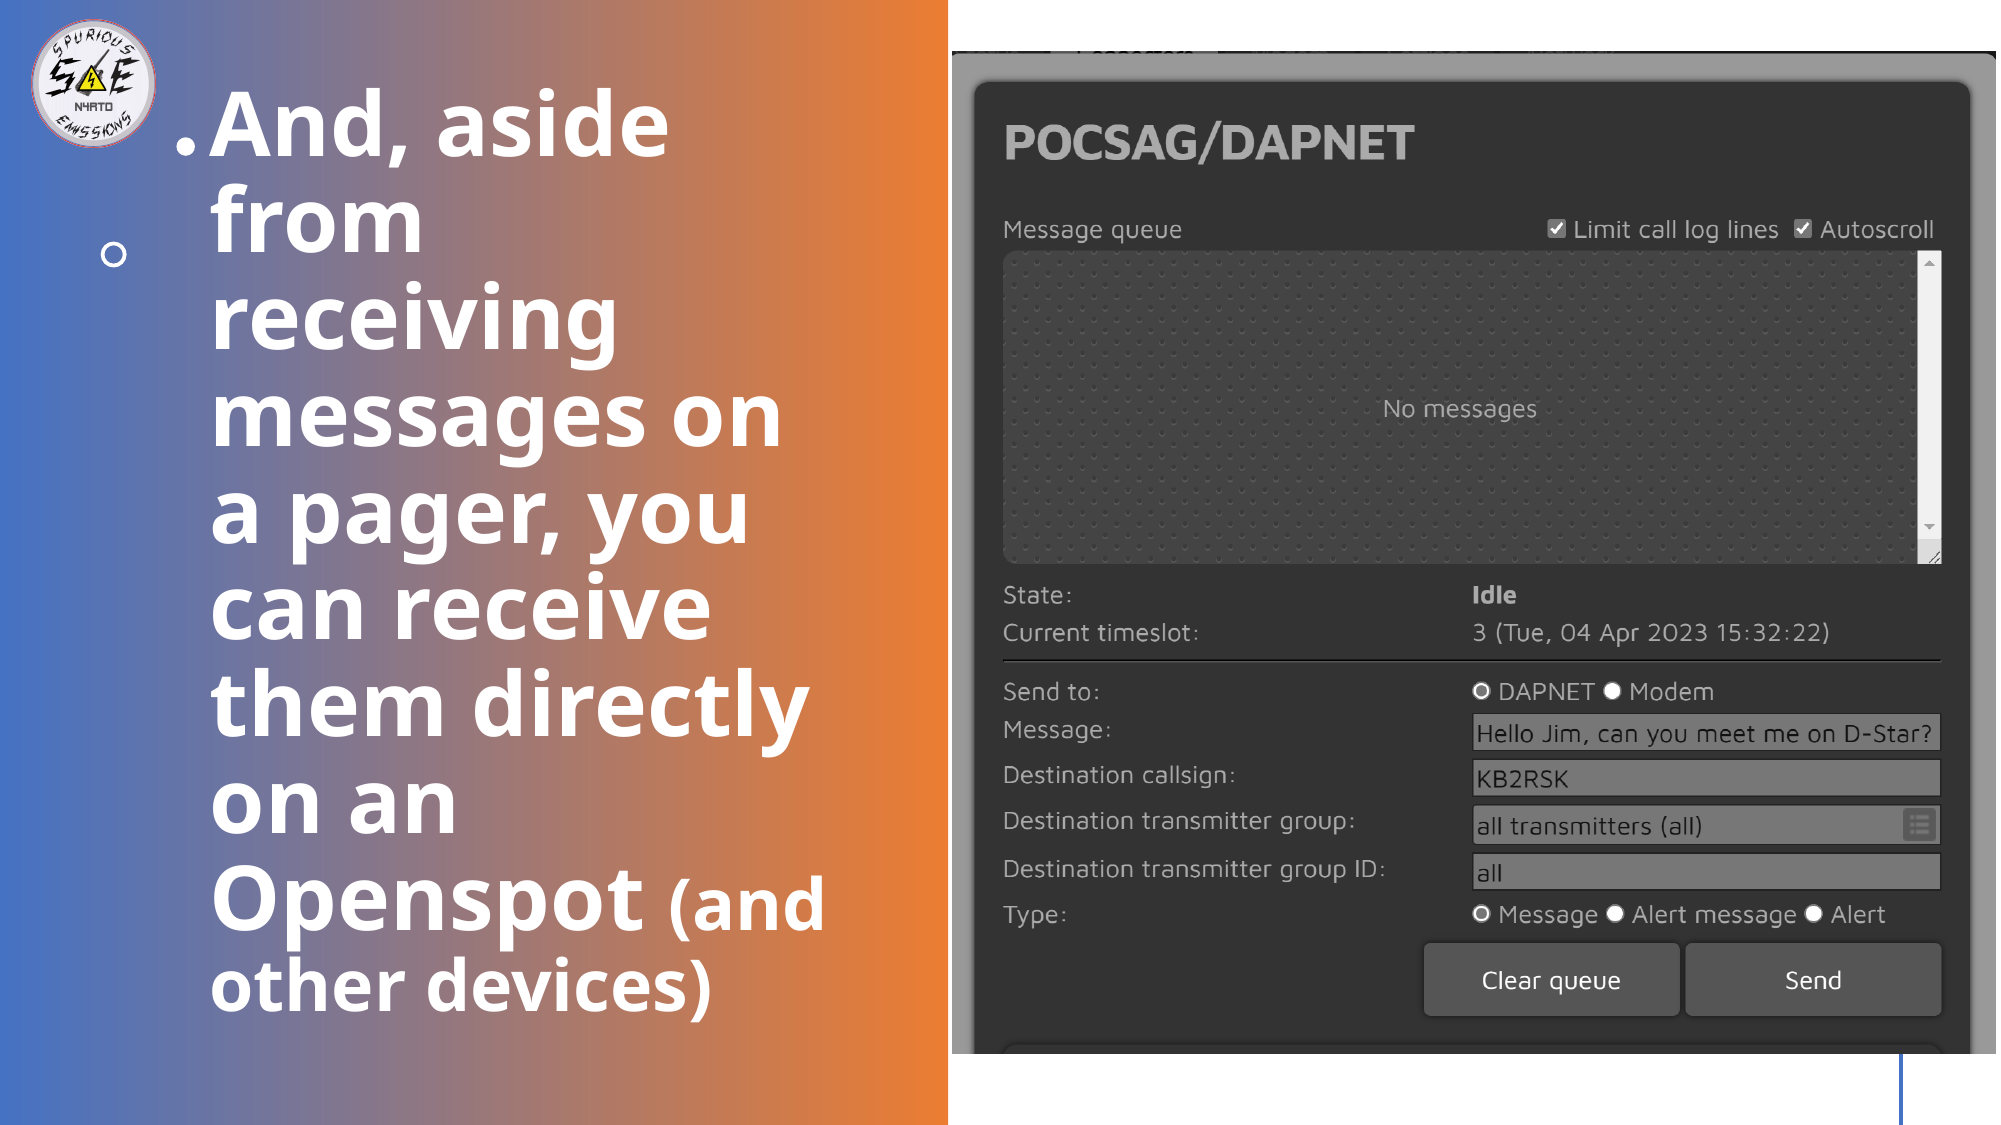

# And, aside from receiving messages on a pager, you can receive them directly on an Openspot (and other devices)